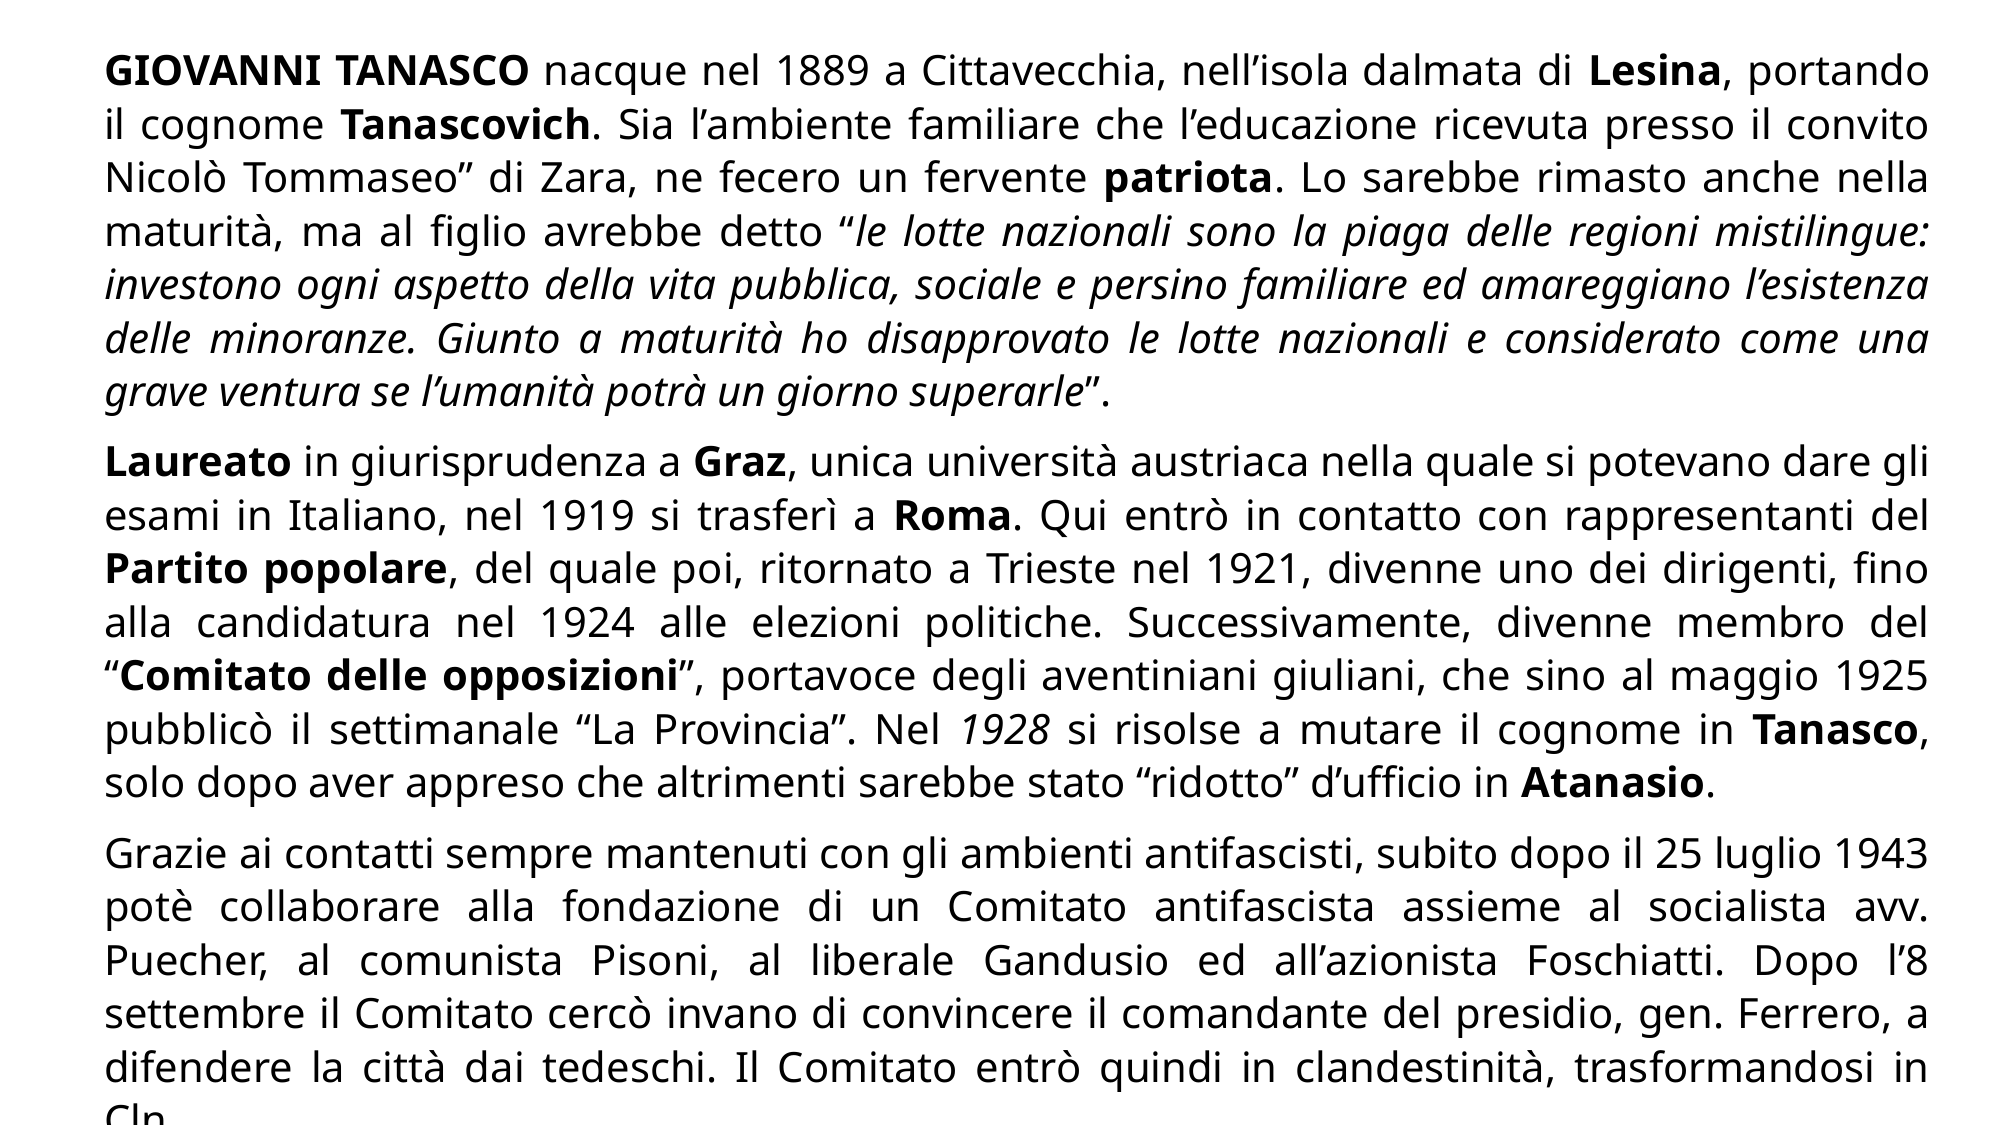

GIOVANNI TANASCO nacque nel 1889 a Cittavecchia, nell’isola dalmata di Lesina, portando il cognome Tanascovich. Sia l’ambiente familiare che l’educazione ricevuta presso il convito Nicolò Tommaseo” di Zara, ne fecero un fervente patriota. Lo sarebbe rimasto anche nella maturità, ma al figlio avrebbe detto “le lotte nazionali sono la piaga delle regioni mistilingue: investono ogni aspetto della vita pubblica, sociale e persino familiare ed amareggiano l’esistenza delle minoranze. Giunto a maturità ho disapprovato le lotte nazionali e considerato come una grave ventura se l’umanità potrà un giorno superarle”.
Laureato in giurisprudenza a Graz, unica università austriaca nella quale si potevano dare gli esami in Italiano, nel 1919 si trasferì a Roma. Qui entrò in contatto con rappresentanti del Partito popolare, del quale poi, ritornato a Trieste nel 1921, divenne uno dei dirigenti, fino alla candidatura nel 1924 alle elezioni politiche. Successivamente, divenne membro del “Comitato delle opposizioni”, portavoce degli aventiniani giuliani, che sino al maggio 1925 pubblicò il settimanale “La Provincia”. Nel 1928 si risolse a mutare il cognome in Tanasco, solo dopo aver appreso che altrimenti sarebbe stato “ridotto” d’ufficio in Atanasio.
Grazie ai contatti sempre mantenuti con gli ambienti antifascisti, subito dopo il 25 luglio 1943 potè collaborare alla fondazione di un Comitato antifascista assieme al socialista avv. Puecher, al comunista Pisoni, al liberale Gandusio ed all’azionista Foschiatti. Dopo l’8 settembre il Comitato cercò invano di convincere il comandante del presidio, gen. Ferrero, a difendere la città dai tedeschi. Il Comitato entrò quindi in clandestinità, trasformandosi in Cln.